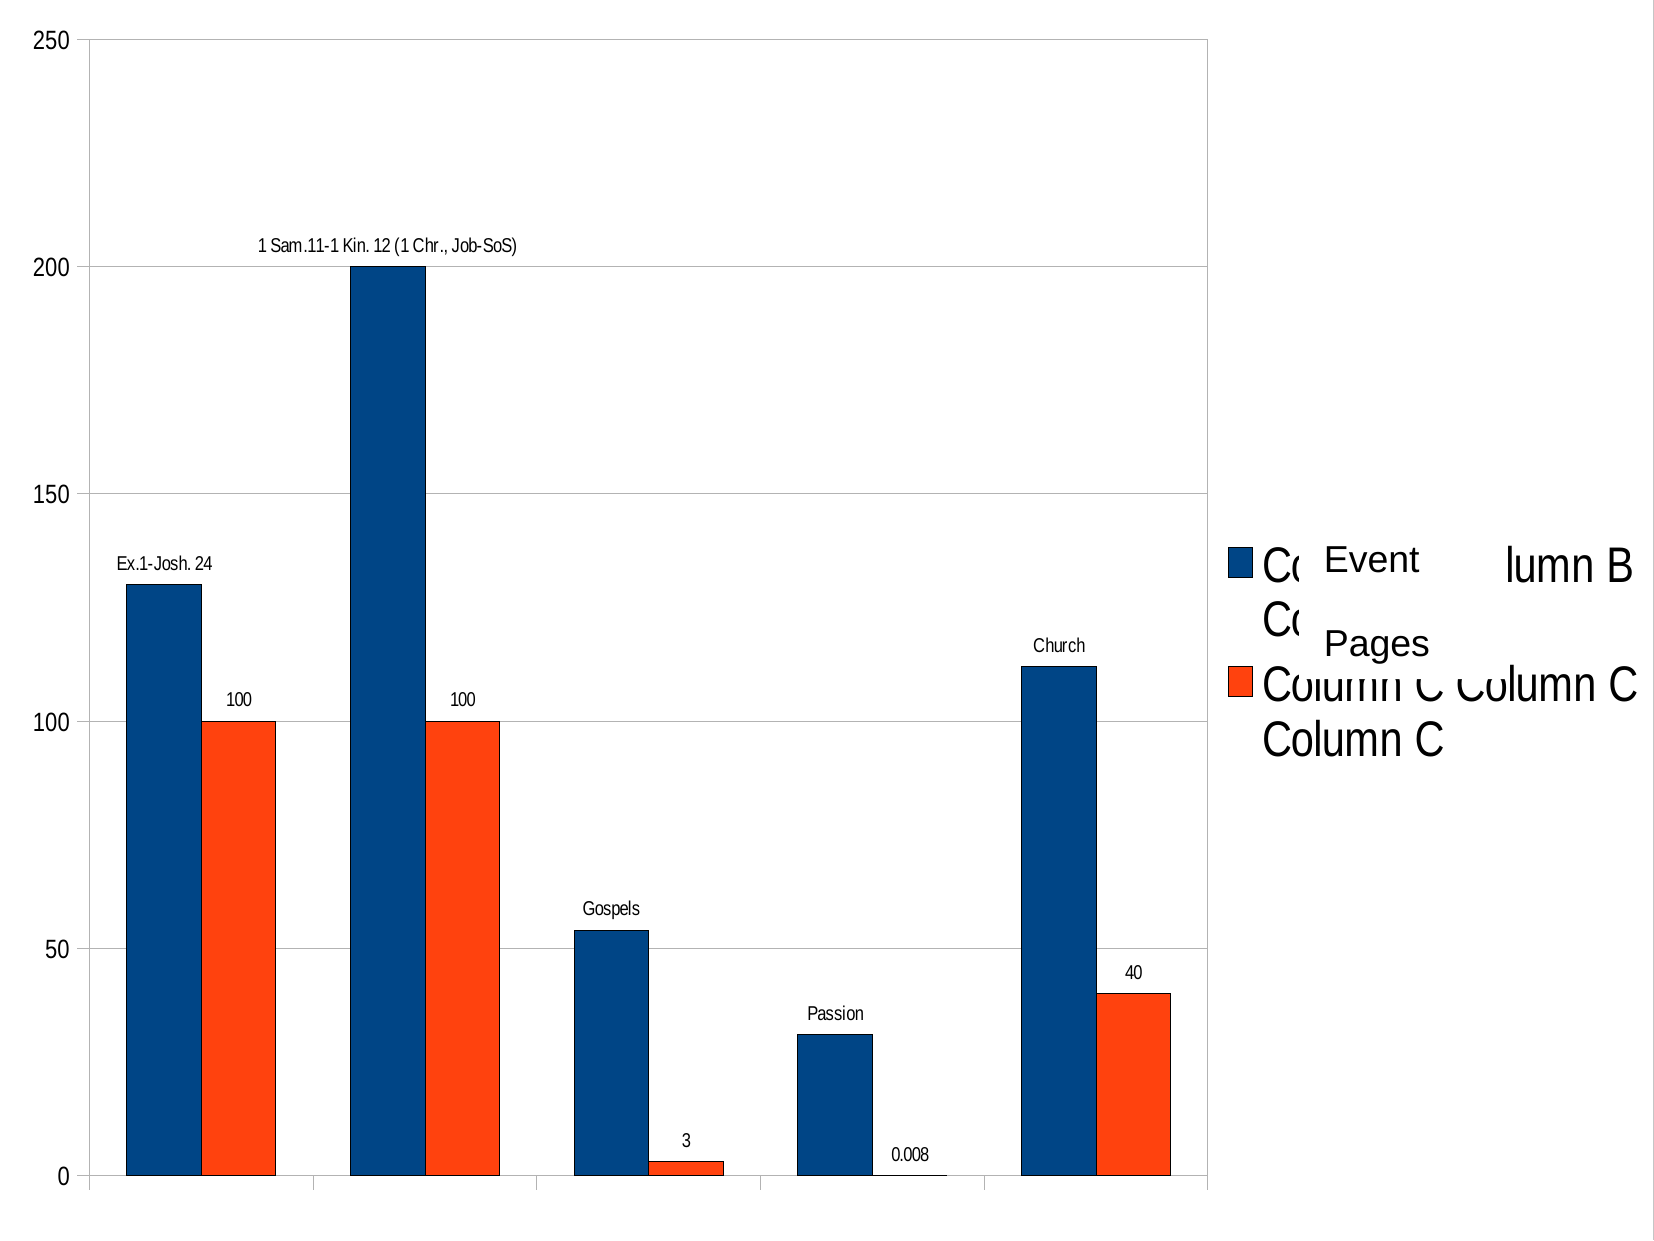

### Chart
| Category | Column B Column B Column B | Column C Column C Column C |
|---|---|---|
| Ex.1-Josh. 24 | 130.0 | 100.0 |
| 1 Sam.11-1 Kin. 12 (1 Chr., Job-SoS) | 200.0 | 100.0 |
| Gospels | 54.0 | 3.0 |
| Passion | 31.0 | 0.008 |
| Church | 112.0 | 40.0 |
Event
Pages